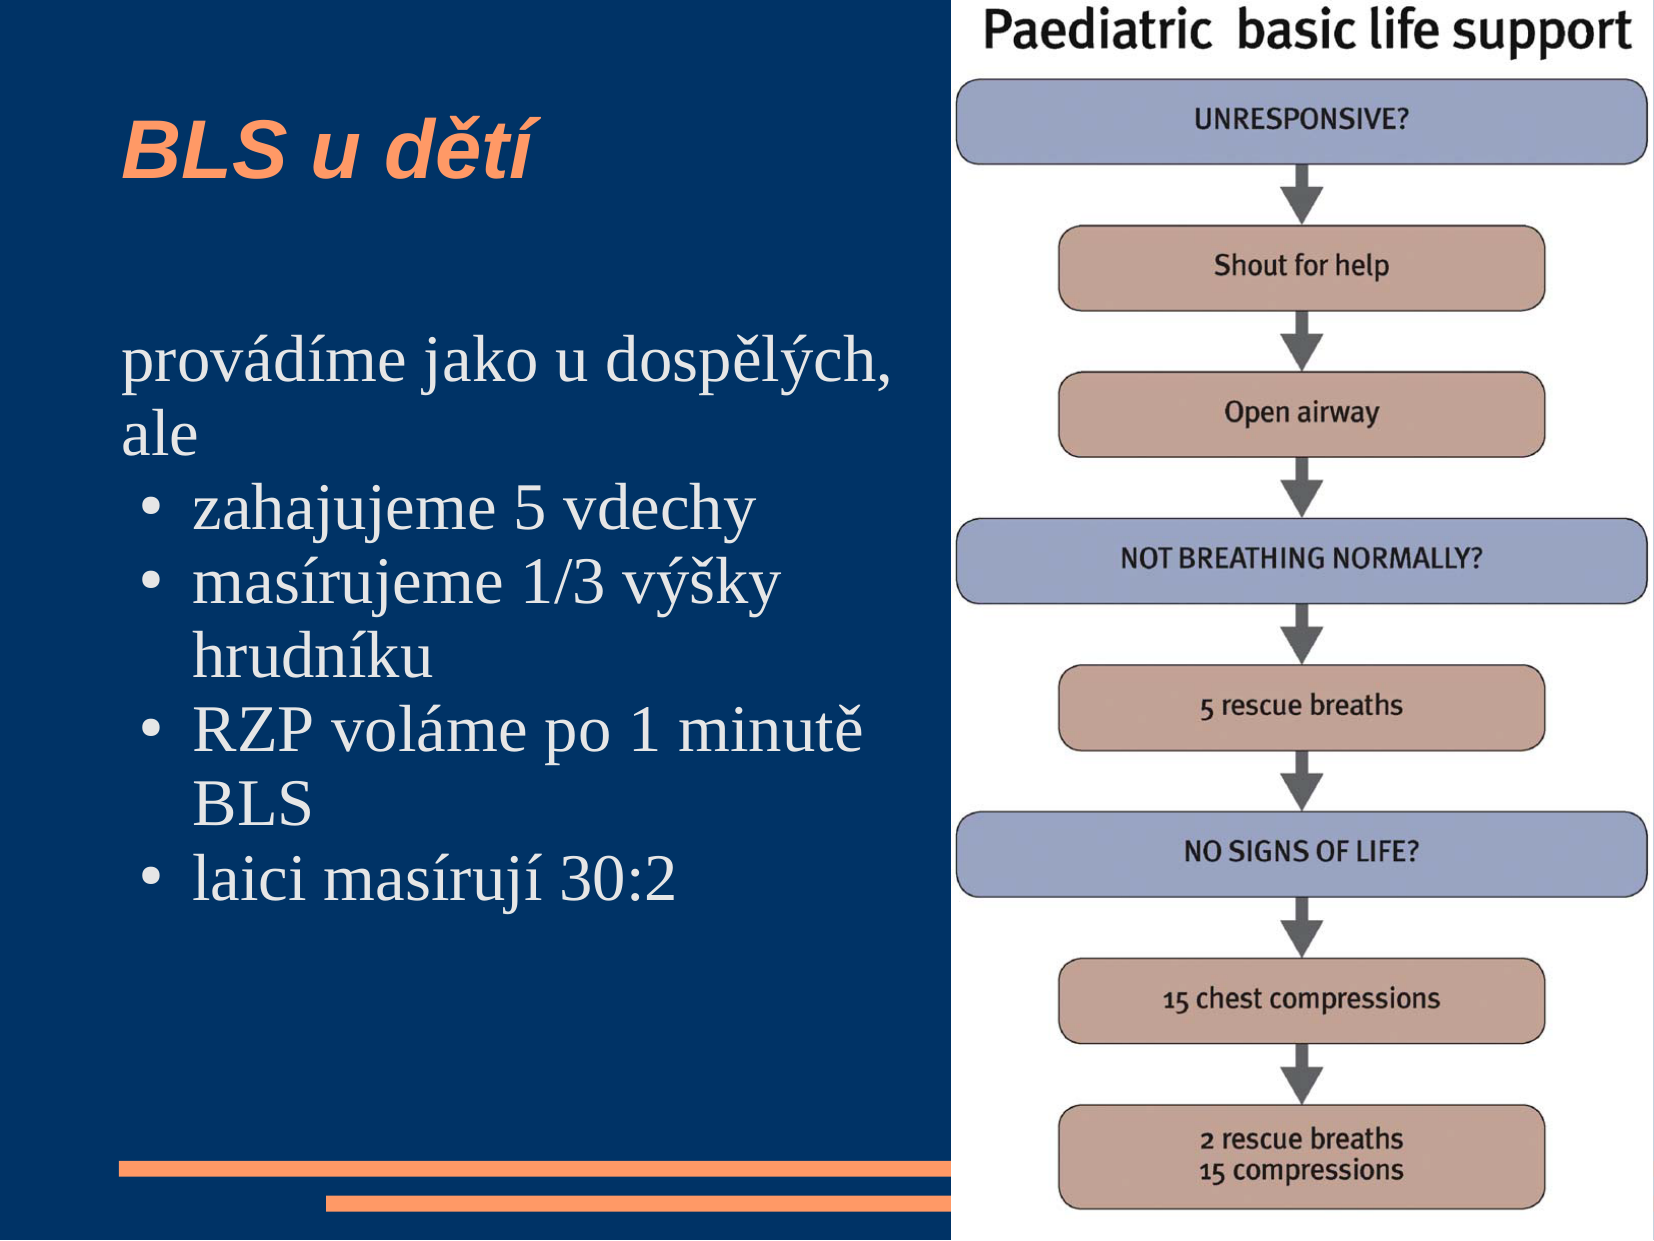

# BLS u dětí
provádíme jako u dospělých, ale
zahajujeme 5 vdechy
masírujeme 1/3 výšky hrudníku
RZP voláme po 1 minutě BLS
laici masírují 30:2